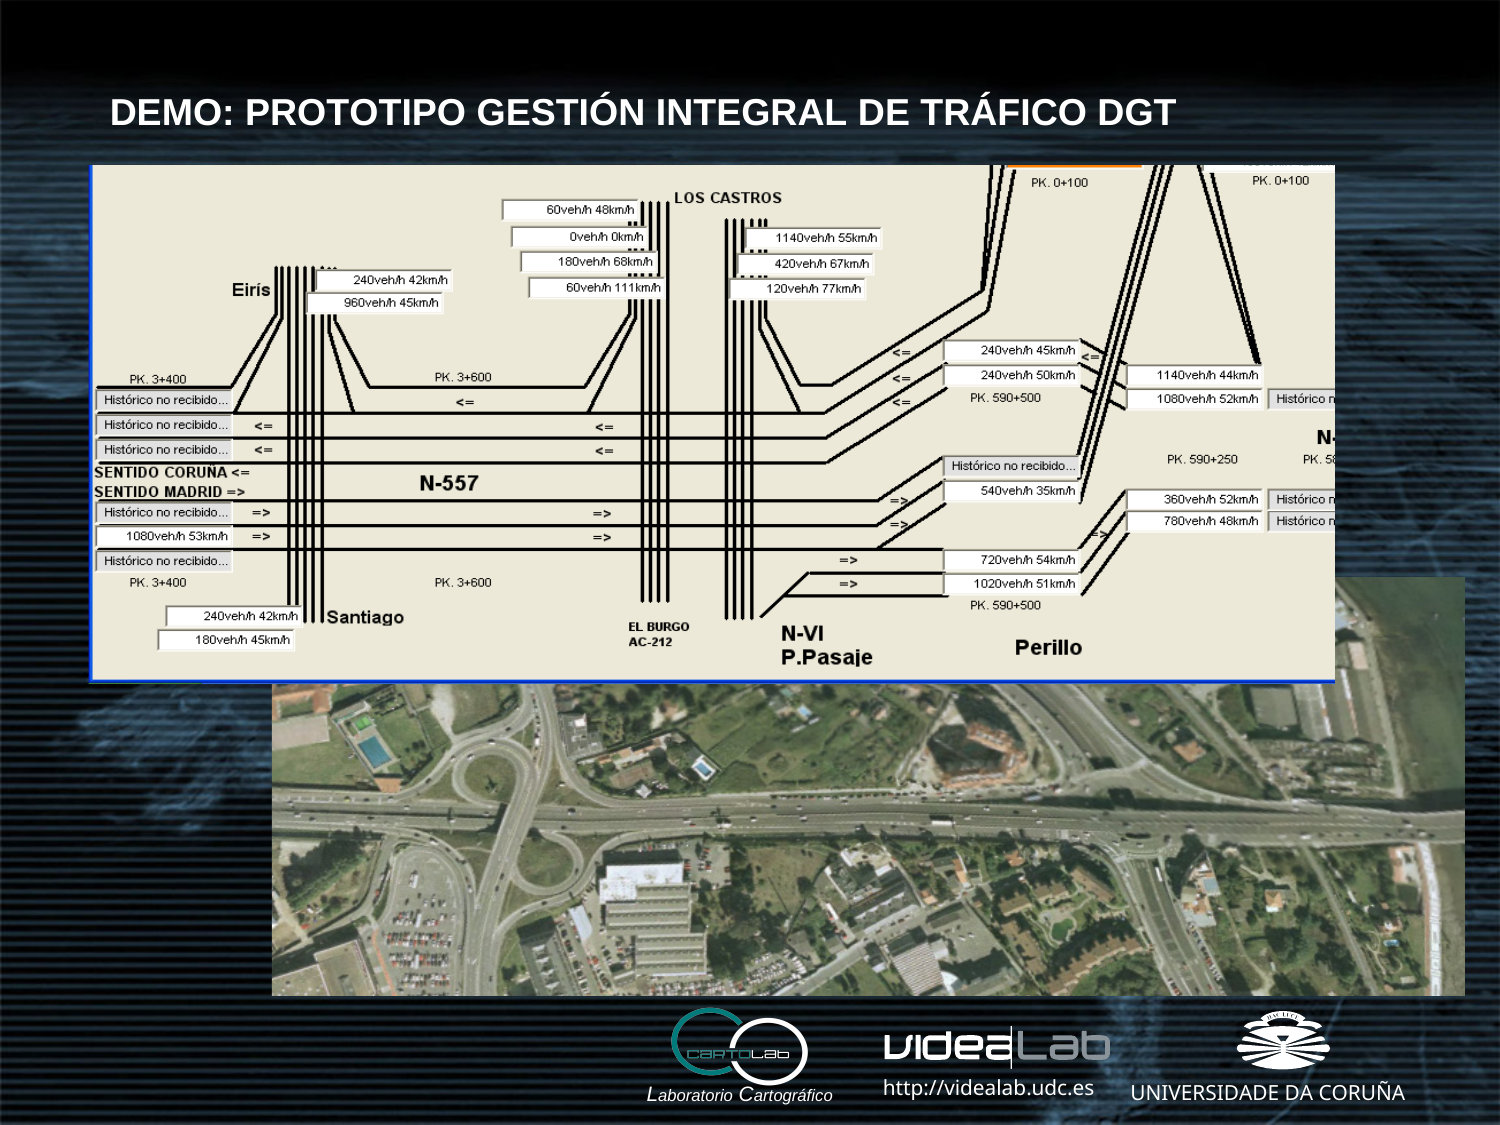

DEMO: PROTOTIPO GESTIÓN INTEGRAL DE TRÁFICO DGT